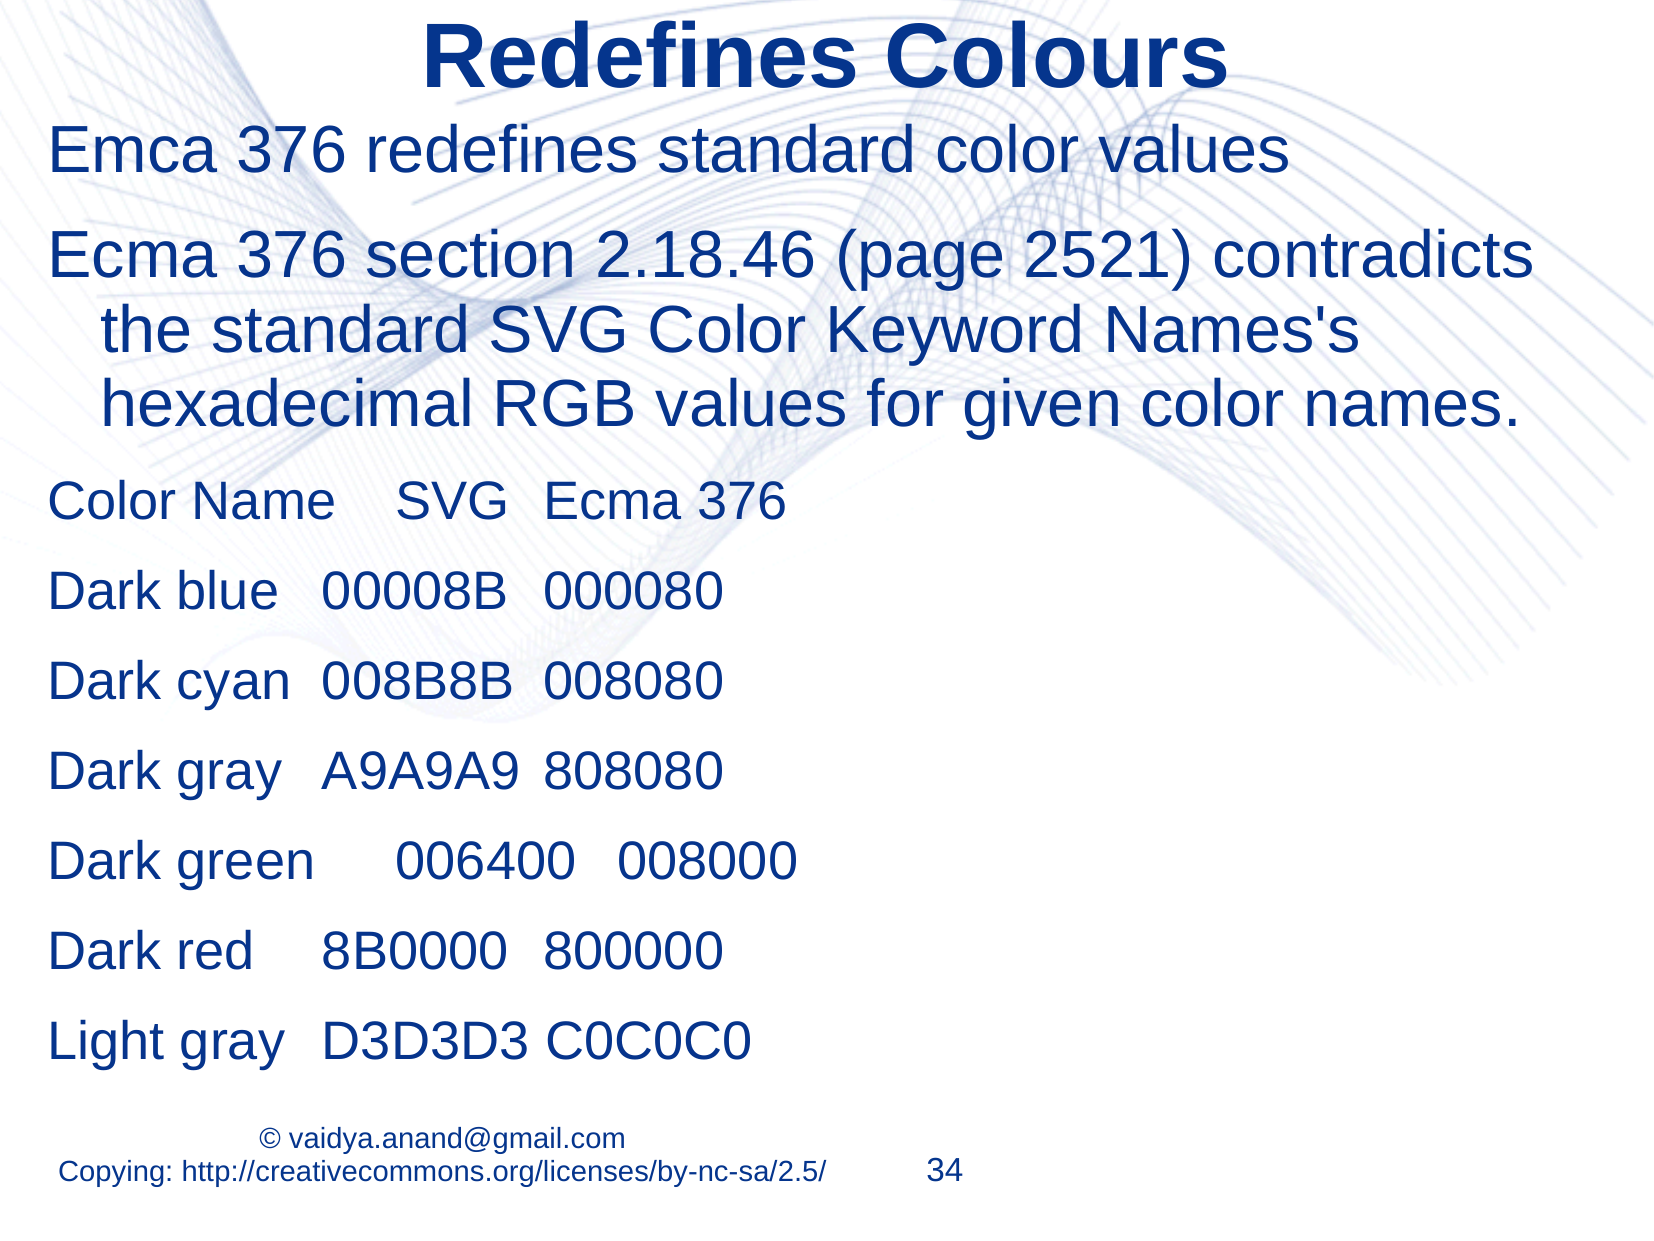

# Redefines Colours
Emca 376 redefines standard color values
Ecma 376 section 2.18.46 (page 2521) contradicts the standard SVG Color Keyword Names's hexadecimal RGB values for given color names.
Color Name 	SVG 	Ecma 376
Dark blue 	00008B 	000080
Dark cyan 	008B8B 	008080
Dark gray 	A9A9A9 	808080
Dark green 	006400 	008000
Dark red 	8B0000 	800000
Light gray 	D3D3D3 C0C0C0
http://www.broffice.org
34